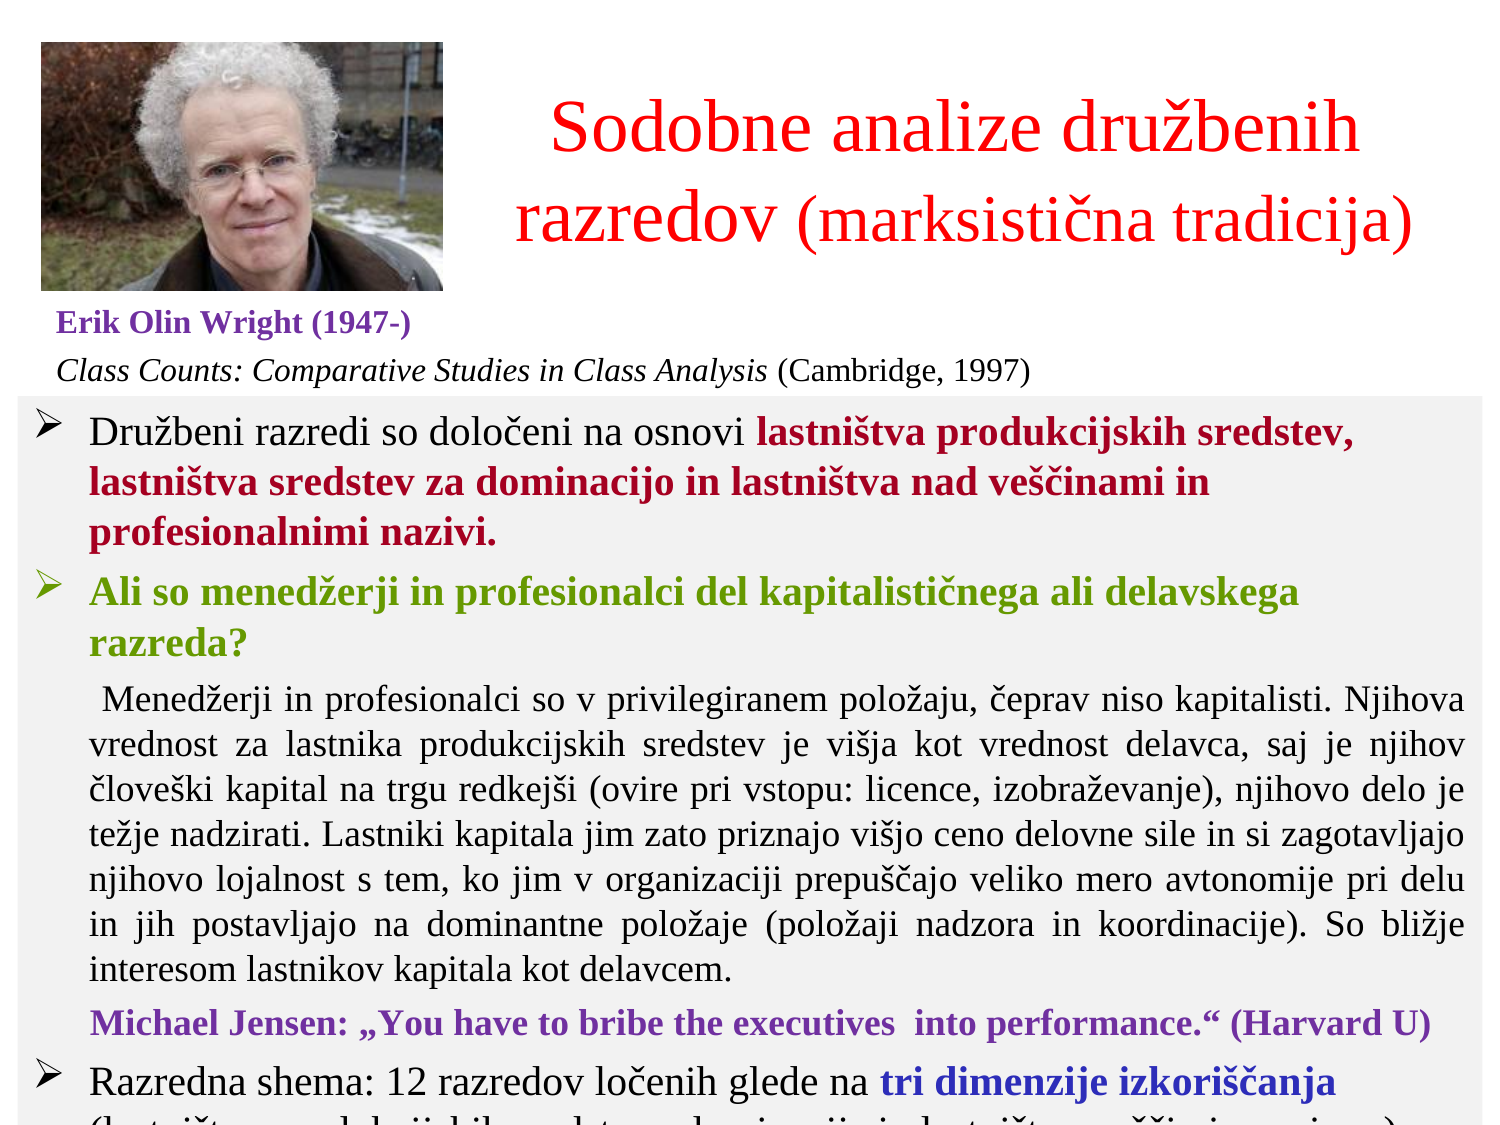

# Sodobne analize družbenih razredov (marksistična tradicija)
Erik Olin Wright (1947-)
Class Counts: Comparative Studies in Class Analysis (Cambridge, 1997)
Družbeni razredi so določeni na osnovi lastništva produkcijskih sredstev, lastništva sredstev za dominacijo in lastništva nad veščinami in profesionalnimi nazivi.
Ali so menedžerji in profesionalci del kapitalističnega ali delavskega razreda?
 Menedžerji in profesionalci so v privilegiranem položaju, čeprav niso kapitalisti. Njihova vrednost za lastnika produkcijskih sredstev je višja kot vrednost delavca, saj je njihov človeški kapital na trgu redkejši (ovire pri vstopu: licence, izobraževanje), njihovo delo je težje nadzirati. Lastniki kapitala jim zato priznajo višjo ceno delovne sile in si zagotavljajo njihovo lojalnost s tem, ko jim v organizaciji prepuščajo veliko mero avtonomije pri delu in jih postavljajo na dominantne položaje (položaji nadzora in koordinacije). So bližje interesom lastnikov kapitala kot delavcem.
 Michael Jensen: „You have to bribe the executives into performance.“ (Harvard U)
Razredna shema: 12 razredov ločenih glede na tri dimenzije izkoriščanja (lastništvo produkcijskih sredstev, dominacija in lastništvo veščin in nazivov)
According to Wright, employees with sought-after and reward-inelastically supplied skills (due to natural scarcities or socially constructed and imposed restrictions on supply, such as licensing, barriers to entry into training programs, etc.) are in a 'privileged [surplus] appropriation location within exploitation relations' because, while they are not capitalists, they are more precious to the owner of the means of production than less skilled workers and harder to monitor and evaluate in terms of labor effort. The owner(s) of the means of production or their employer in general therefore has to pay them a 'scarcity' or 'skill/credential' rent (thus raising their compensation above the actual cost of producing and reproducing their labor-power) and tries to 'buy' their loyalty by giving them ownership stakes, endowing them with delegated authority over their fellow workers and/or allowing them to more or less be autonomous in determining the pace and direction of their work. Thus, expert, executive manager, and expert manager employees tend to be closer to the interests of the 'bosses' than other workers.
Erik Olin Wright's work includes, which uses data collected in various industrialized countries, including the United States, Canada, Norway and Sweden. He is a professor of sociology at the University of Wisconsin–Madison.